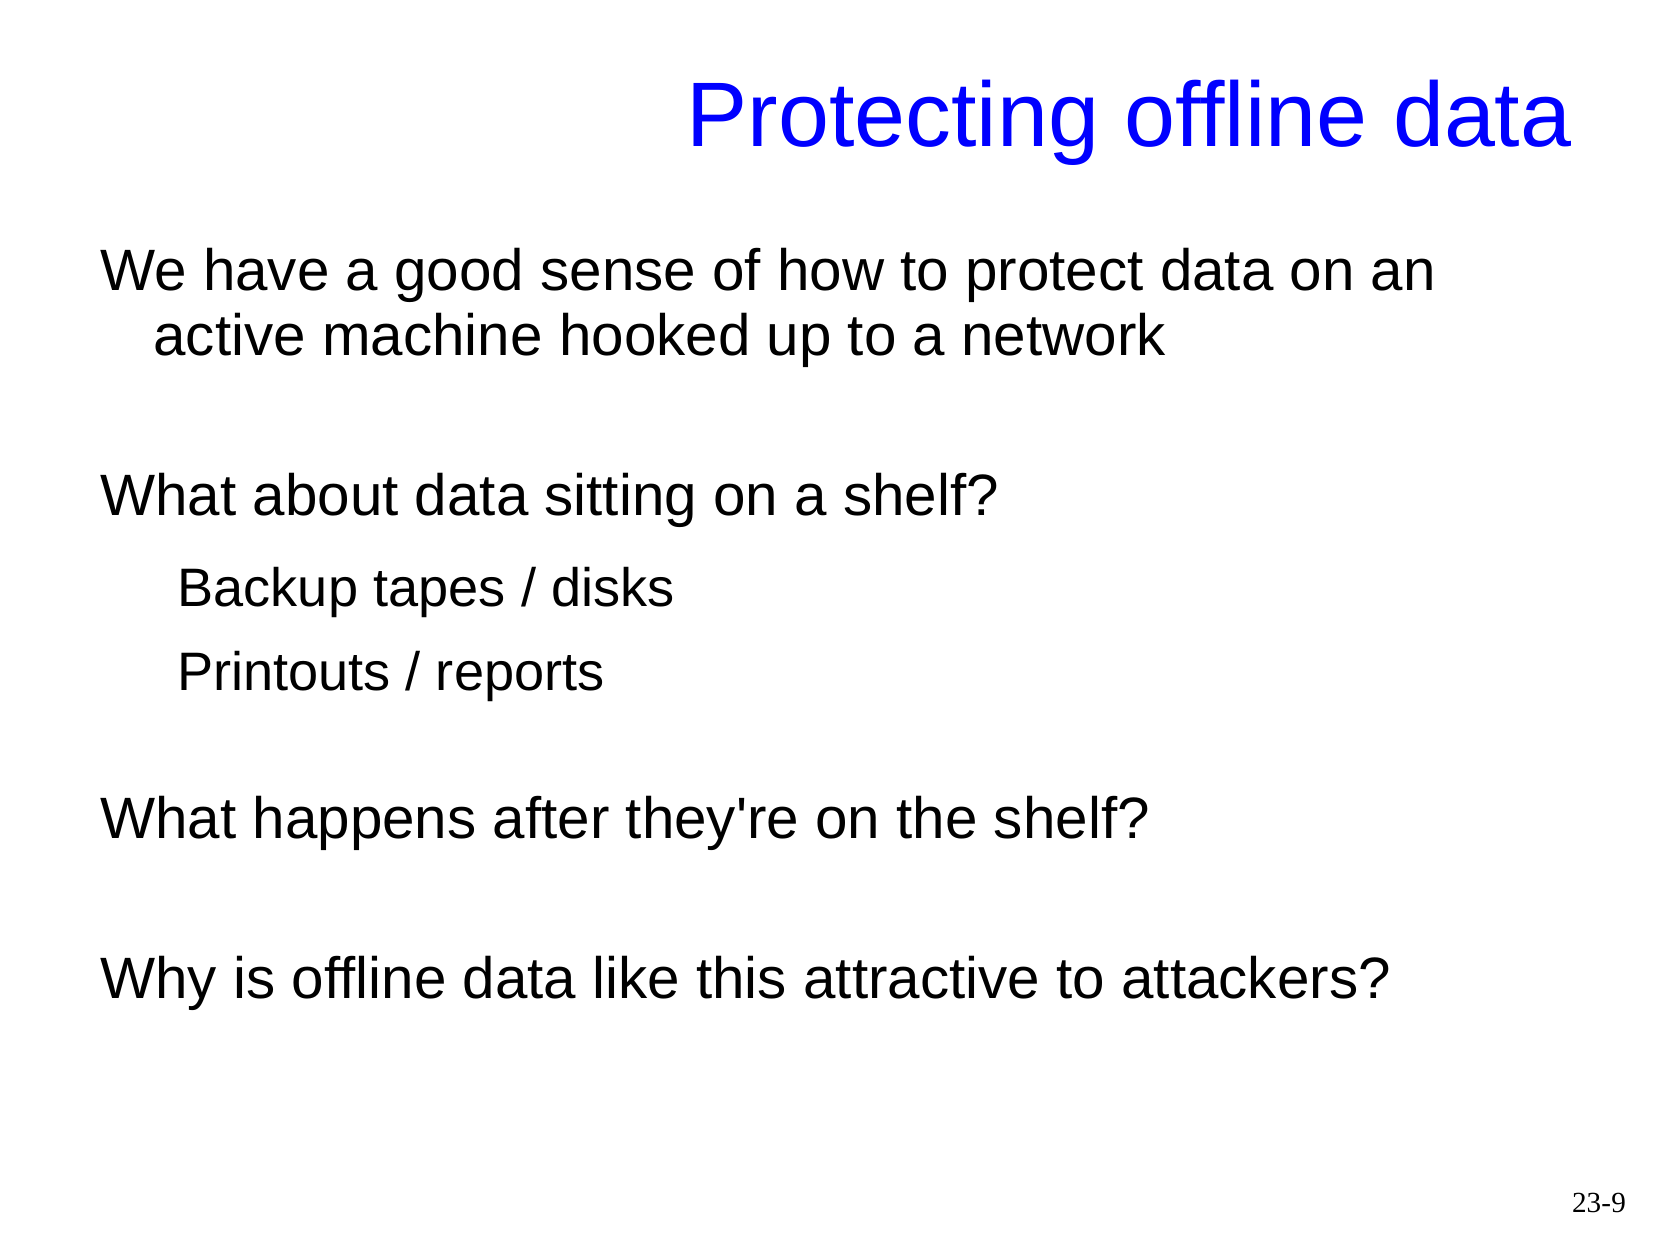

# Protecting offline data
We have a good sense of how to protect data on an active machine hooked up to a network
What about data sitting on a shelf?
Backup tapes / disks
Printouts / reports
What happens after they're on the shelf?
Why is offline data like this attractive to attackers?